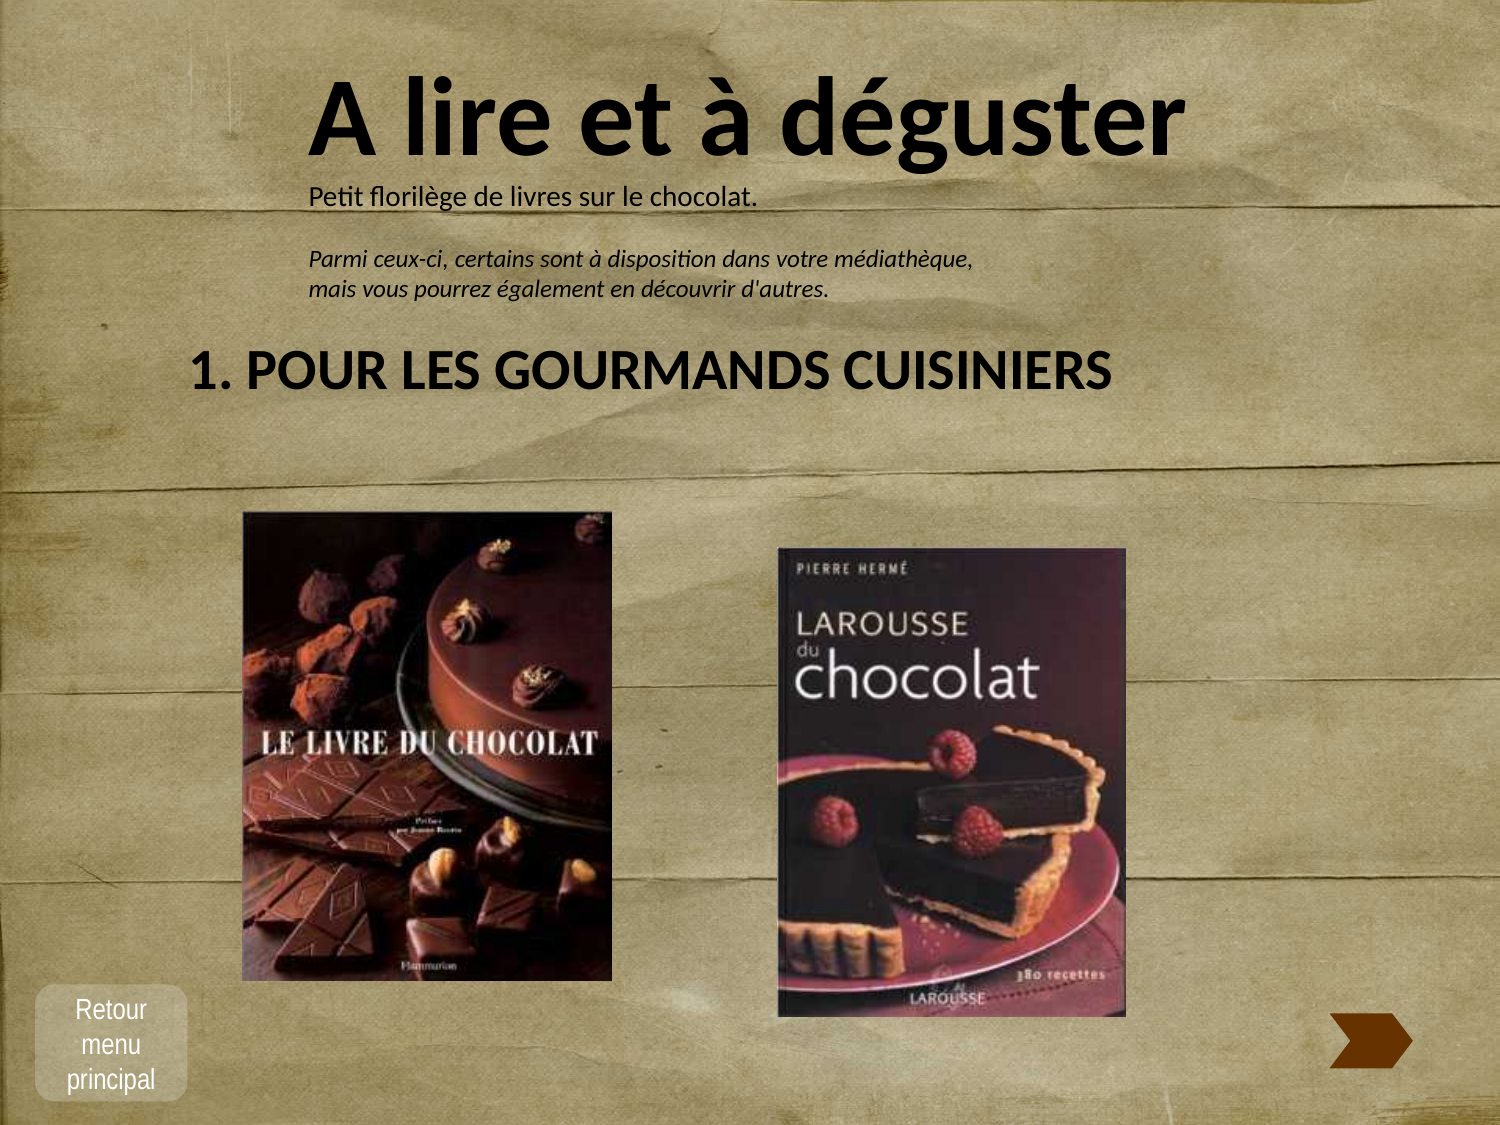

A lire et à déguster
Petit florilège de livres sur le chocolat.
Parmi ceux-ci, certains sont à disposition dans votre médiathèque,
mais vous pourrez également en découvrir d'autres.
#
1. POUR LES GOURMANDS CUISINIERS
Retour menu
principal